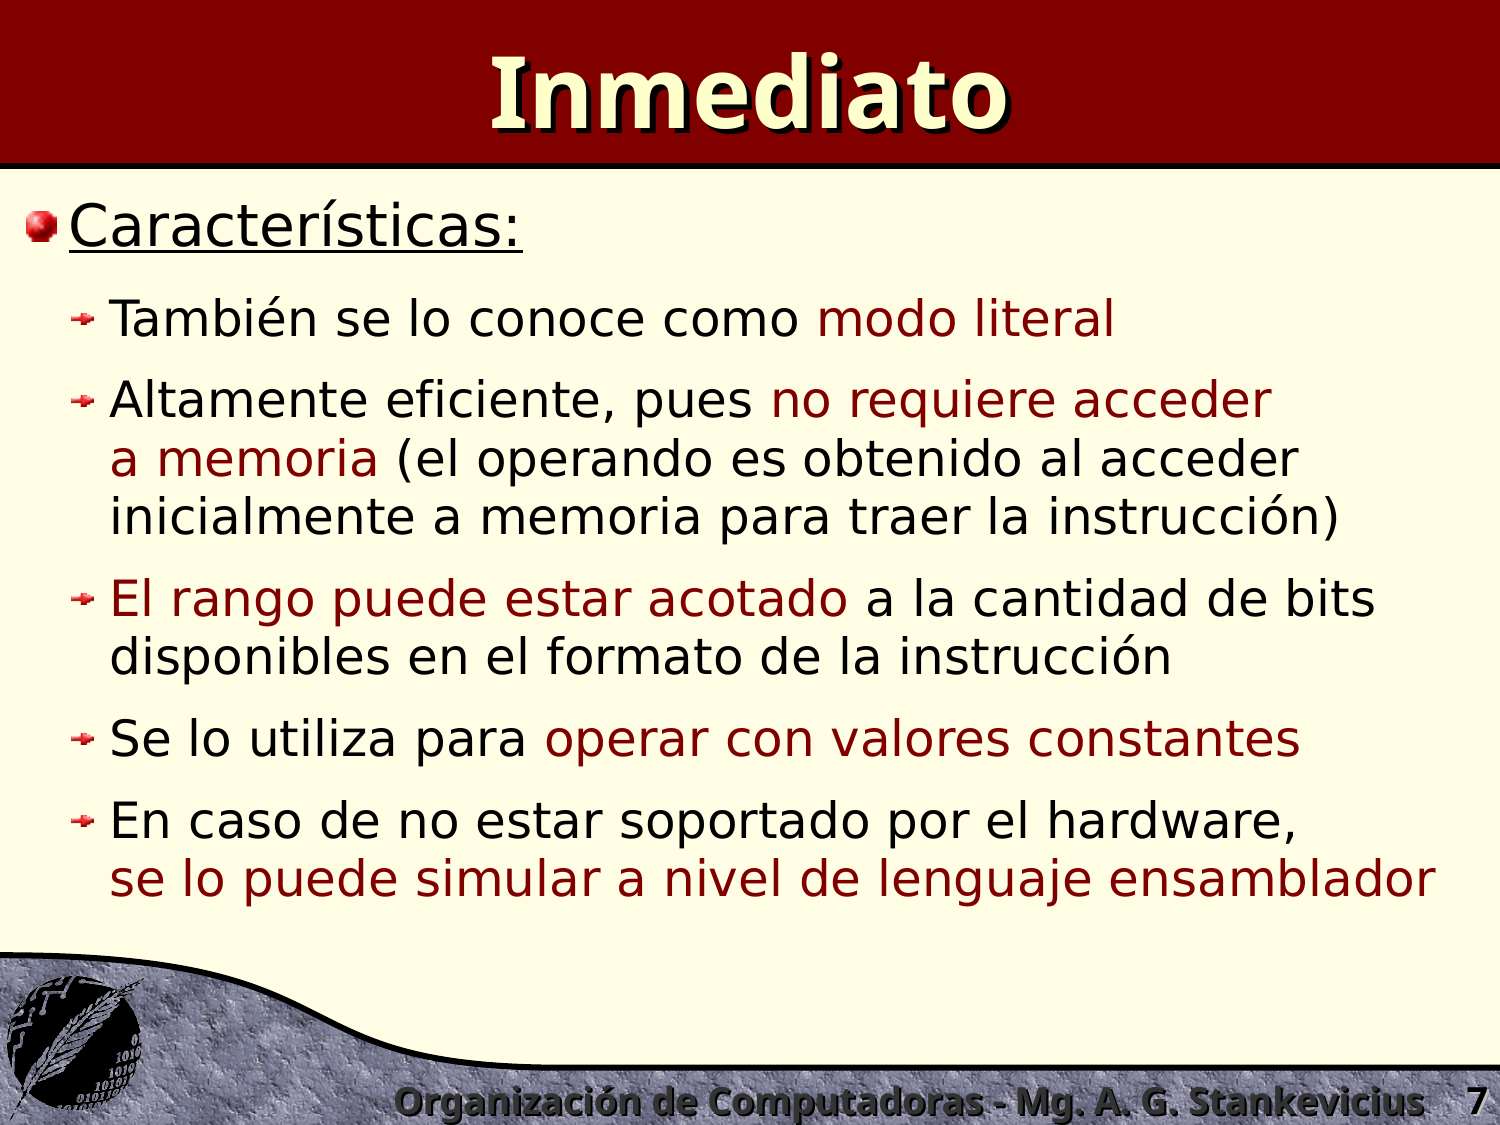

# Inmediato
Características:
También se lo conoce como modo literal
Altamente eficiente, pues no requiere acceder
a memoria (el operando es obtenido al acceder
inicialmente a memoria para traer la instrucción)
El rango puede estar acotado a la cantidad de bits disponibles en el formato de la instrucción
Se lo utiliza para operar con valores constantes
En caso de no estar soportado por el hardware,
se lo puede simular a nivel de lenguaje ensamblador
7